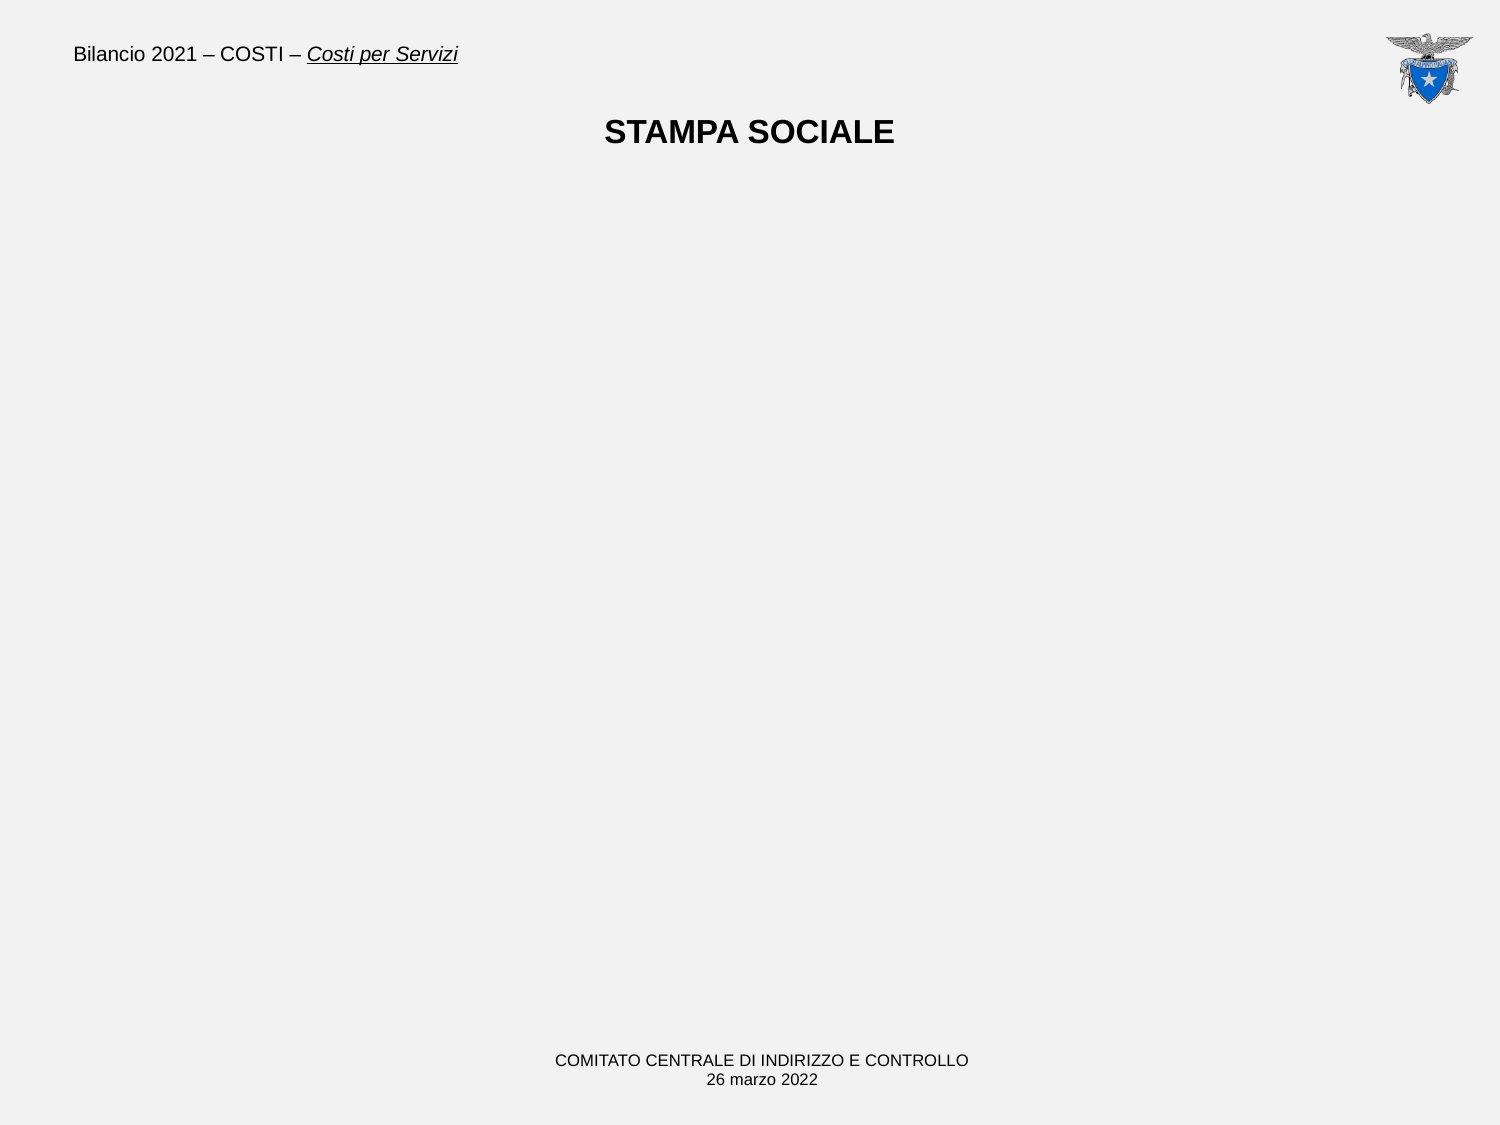

Bilancio 2021 – COSTI – Costi per Servizi
STAMPA SOCIALE
COMITATO CENTRALE DI INDIRIZZO E CONTROLLO
26 marzo 2022